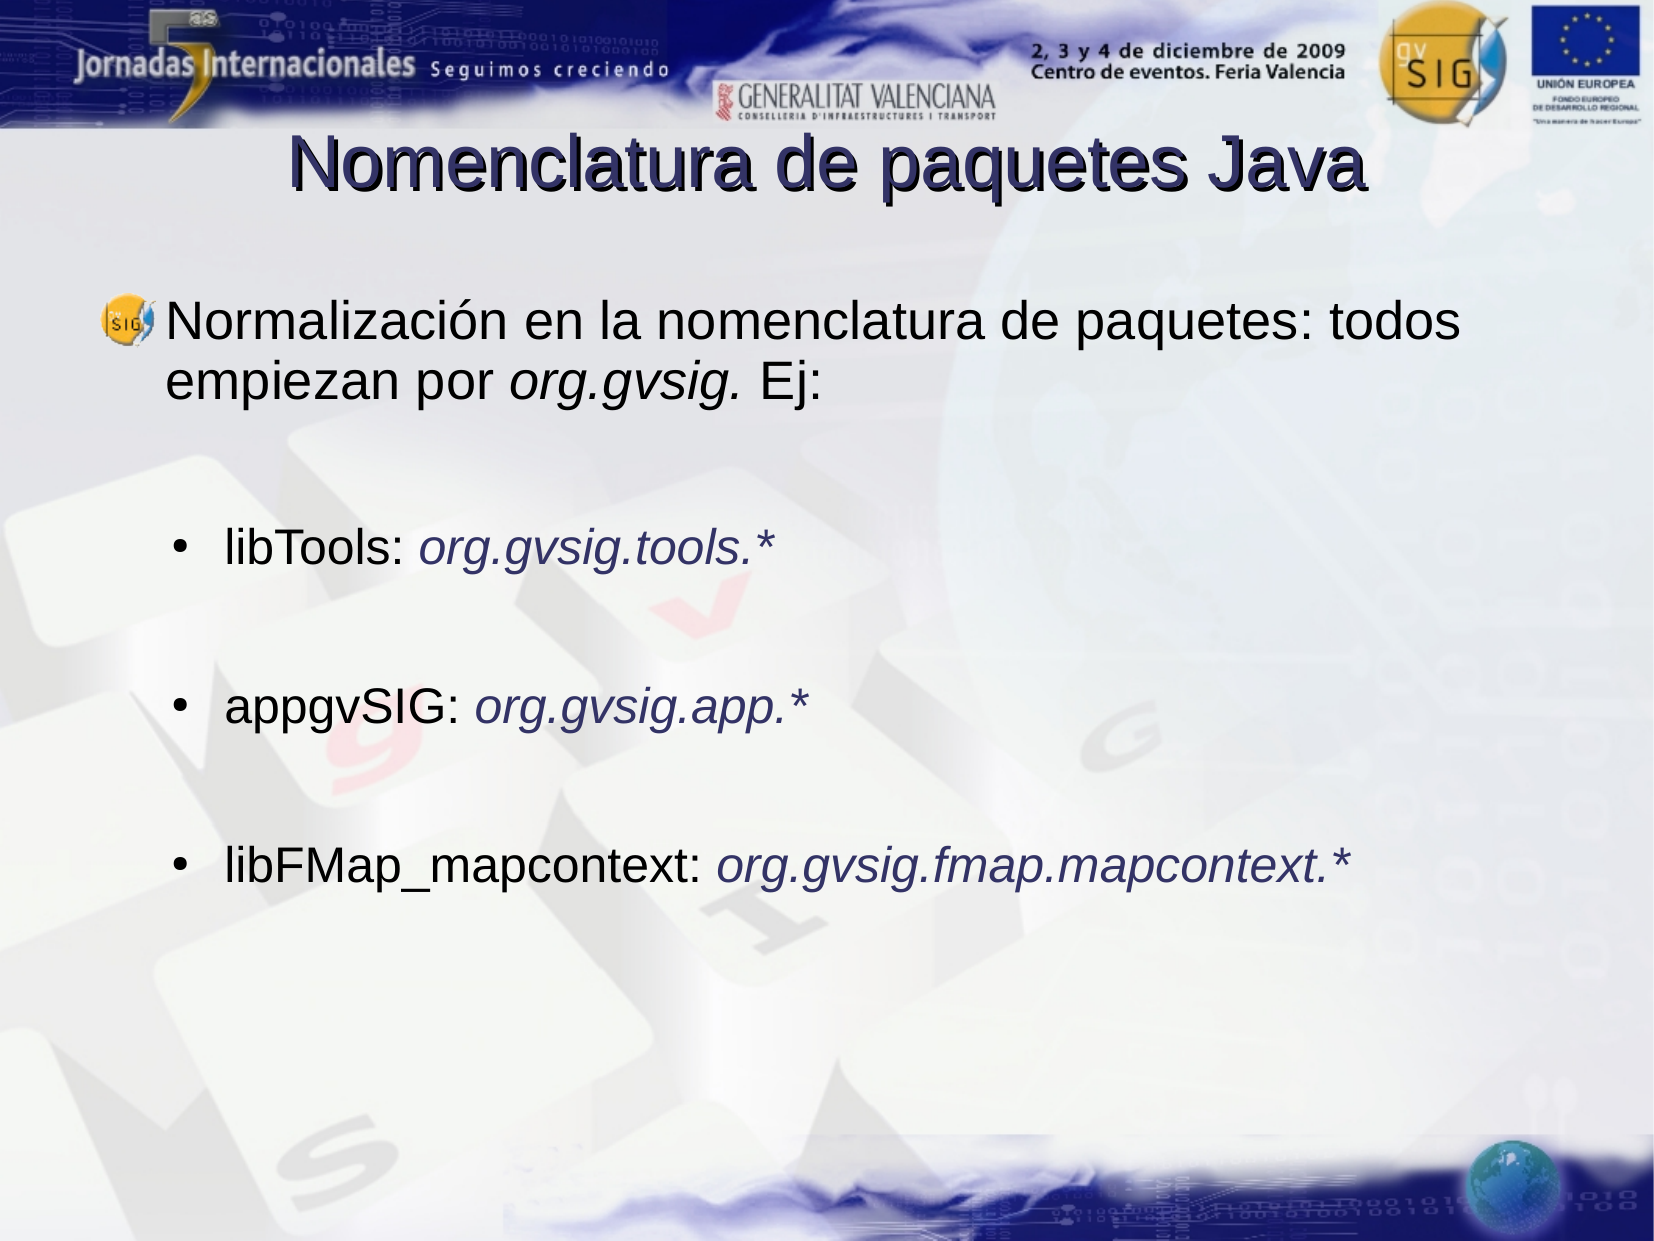

# Nomenclatura de paquetes Java
Normalización en la nomenclatura de paquetes: todos empiezan por org.gvsig. Ej:
libTools: org.gvsig.tools.*
appgvSIG: org.gvsig.app.*
libFMap_mapcontext: org.gvsig.fmap.mapcontext.*